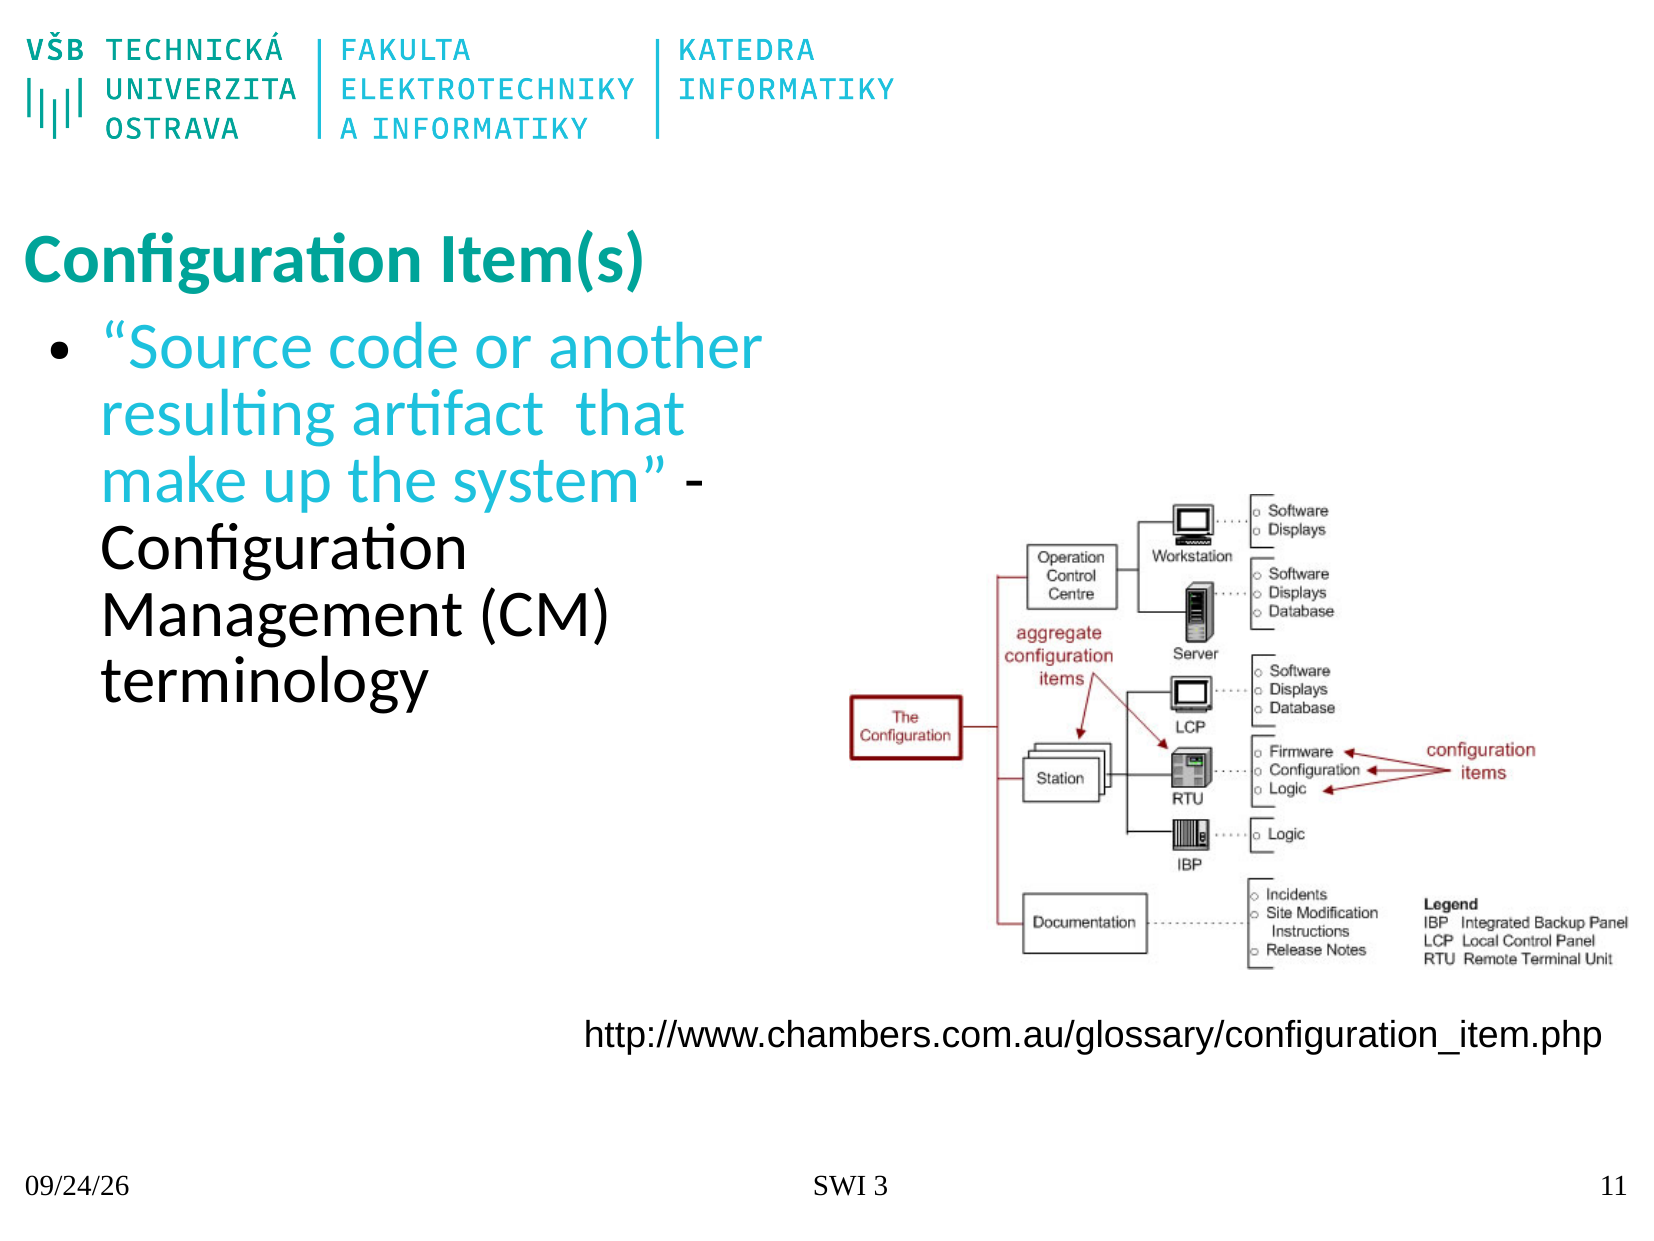

# Configuration Item(s)
“Source code or another resulting artifact that make up the system” - Configuration Management (CM) terminology
http://www.chambers.com.au/glossary/configuration_item.php
SWI 3
11